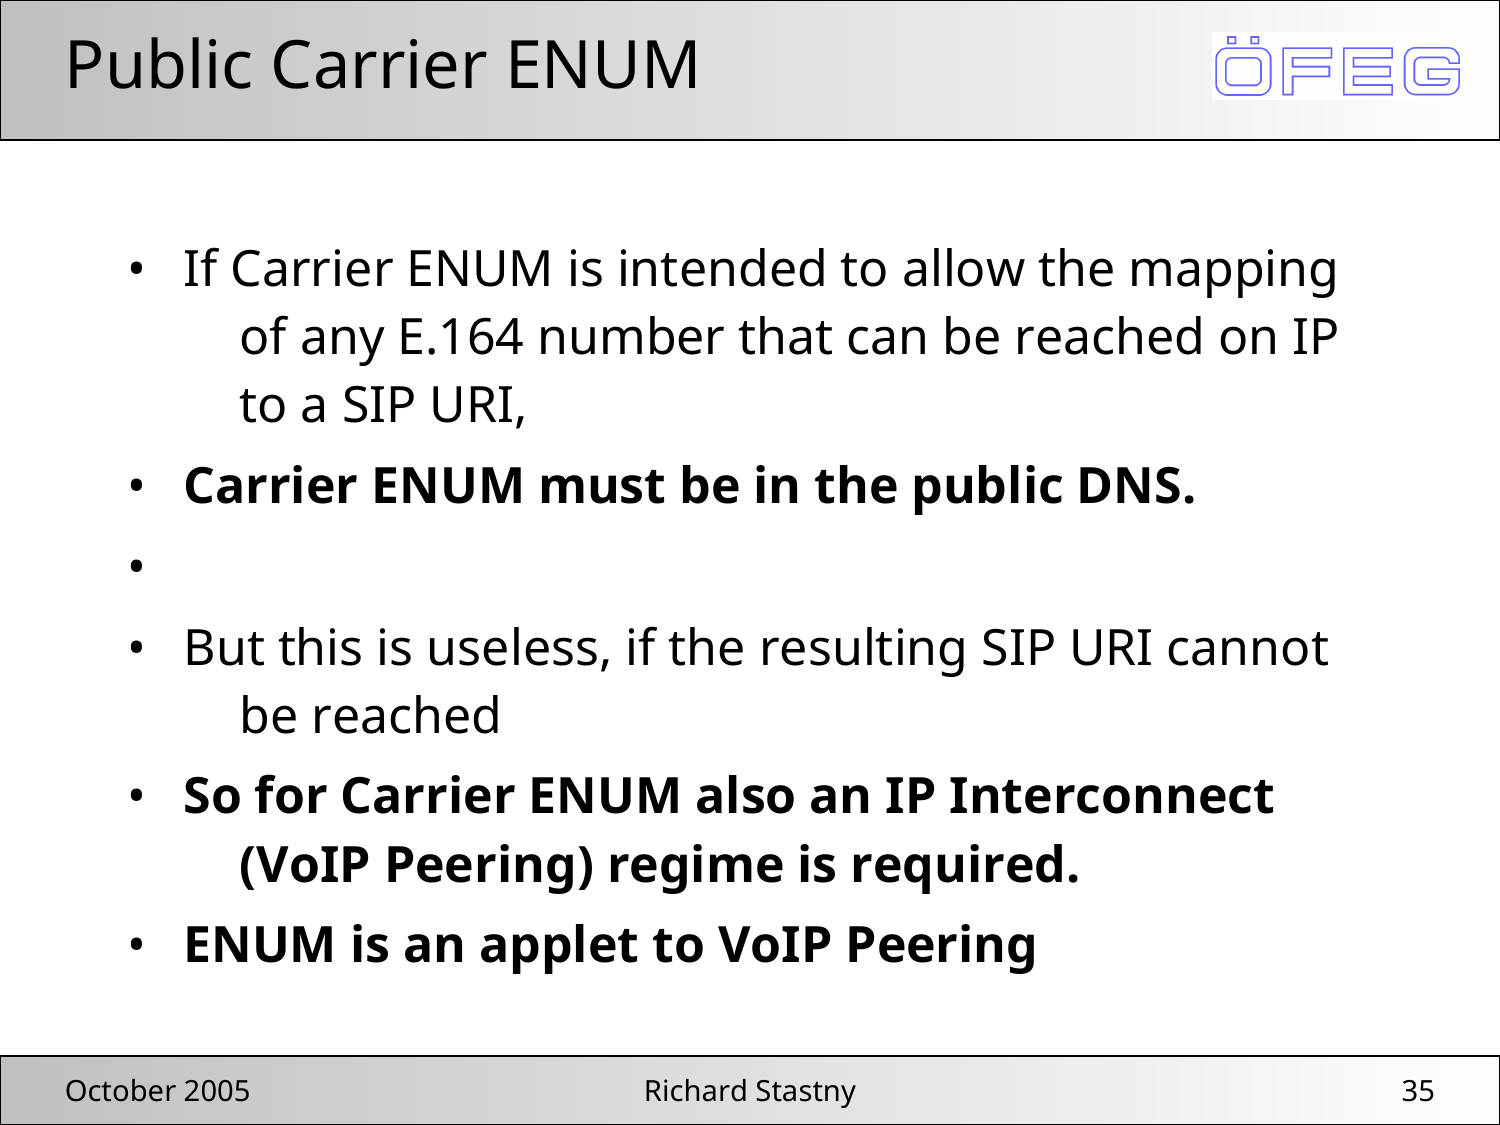

# Public Carrier ENUM
If Carrier ENUM is intended to allow the mapping of any E.164 number that can be reached on IP to a SIP URI,
Carrier ENUM must be in the public DNS.
But this is useless, if the resulting SIP URI cannot be reached
So for Carrier ENUM also an IP Interconnect (VoIP Peering) regime is required.
ENUM is an applet to VoIP Peering
October 2005
Richard Stastny
35